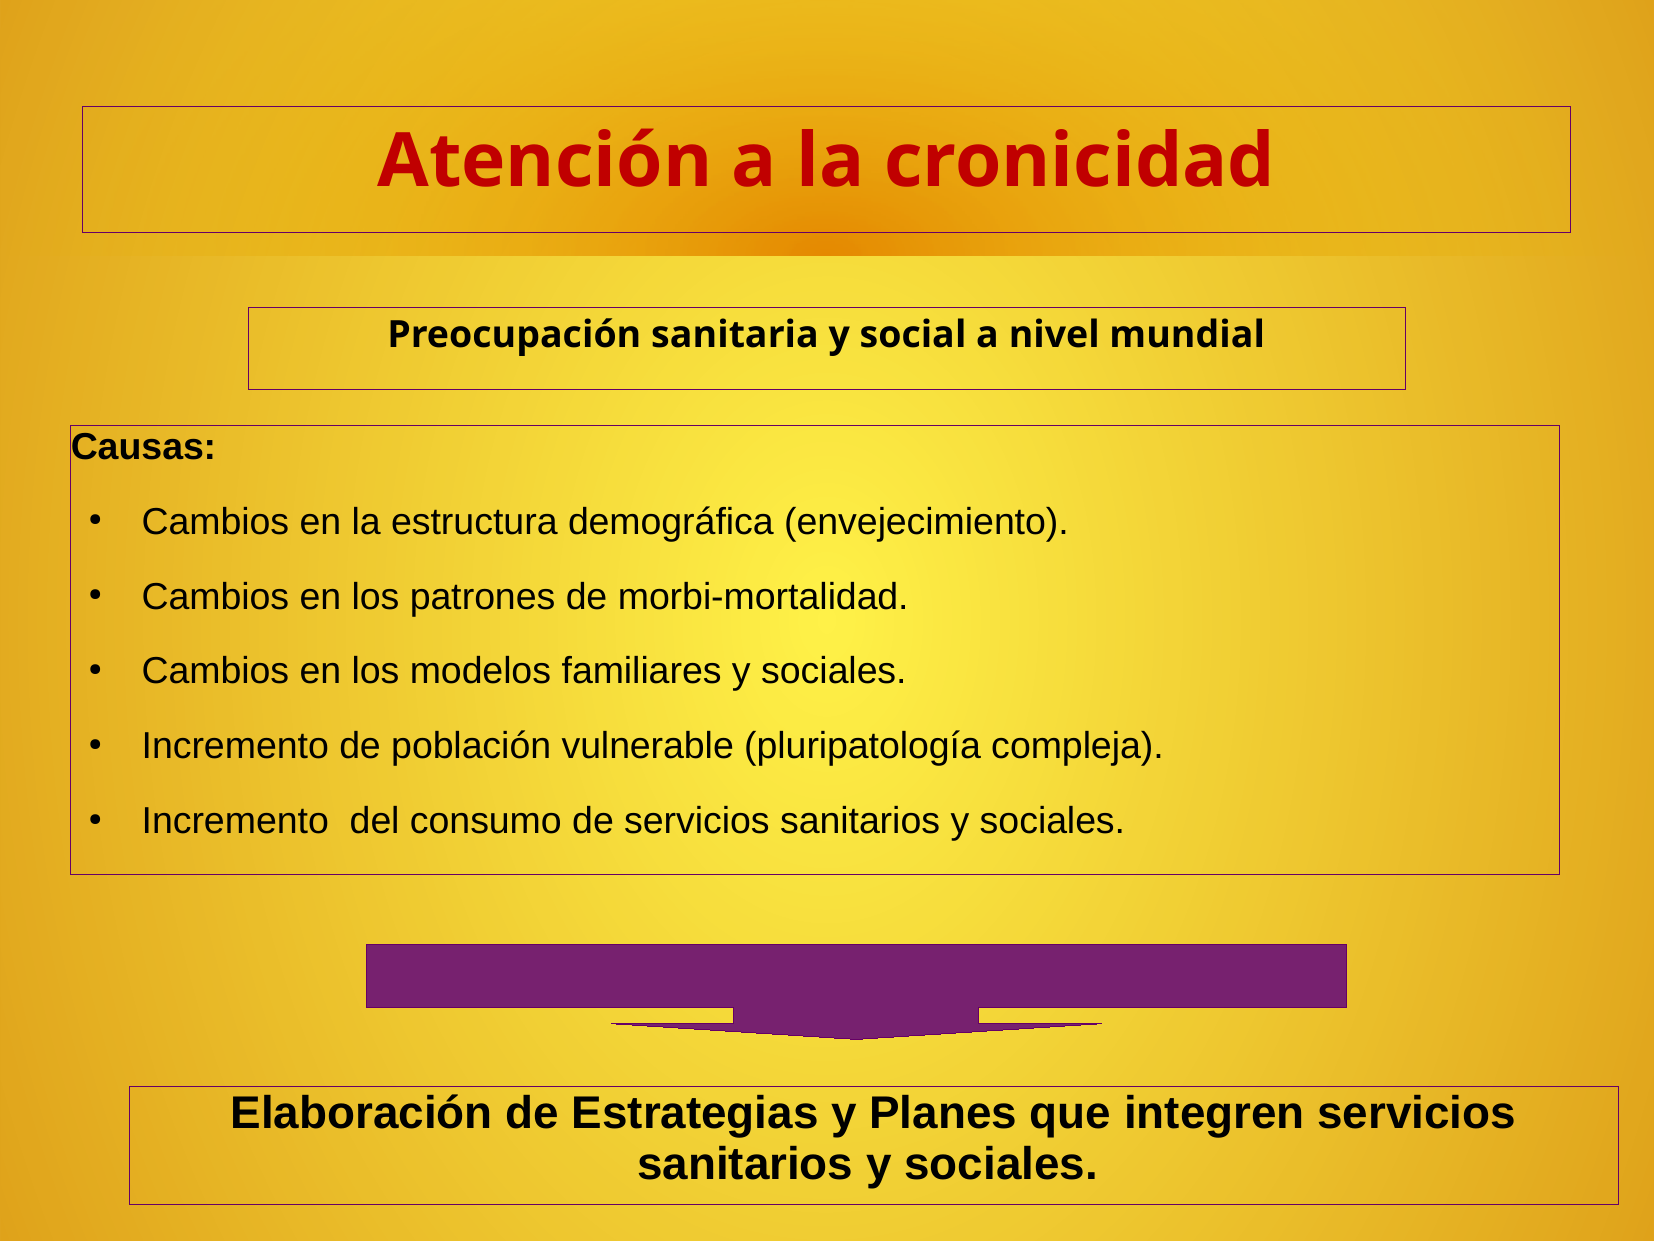

# Atención a la cronicidad
Preocupación sanitaria y social a nivel mundial
Causas:
Cambios en la estructura demográfica (envejecimiento).
Cambios en los patrones de morbi-mortalidad.
Cambios en los modelos familiares y sociales.
Incremento de población vulnerable (pluripatología compleja).
Incremento del consumo de servicios sanitarios y sociales.
Elaboración de Estrategias y Planes que integren servicios sanitarios y sociales.